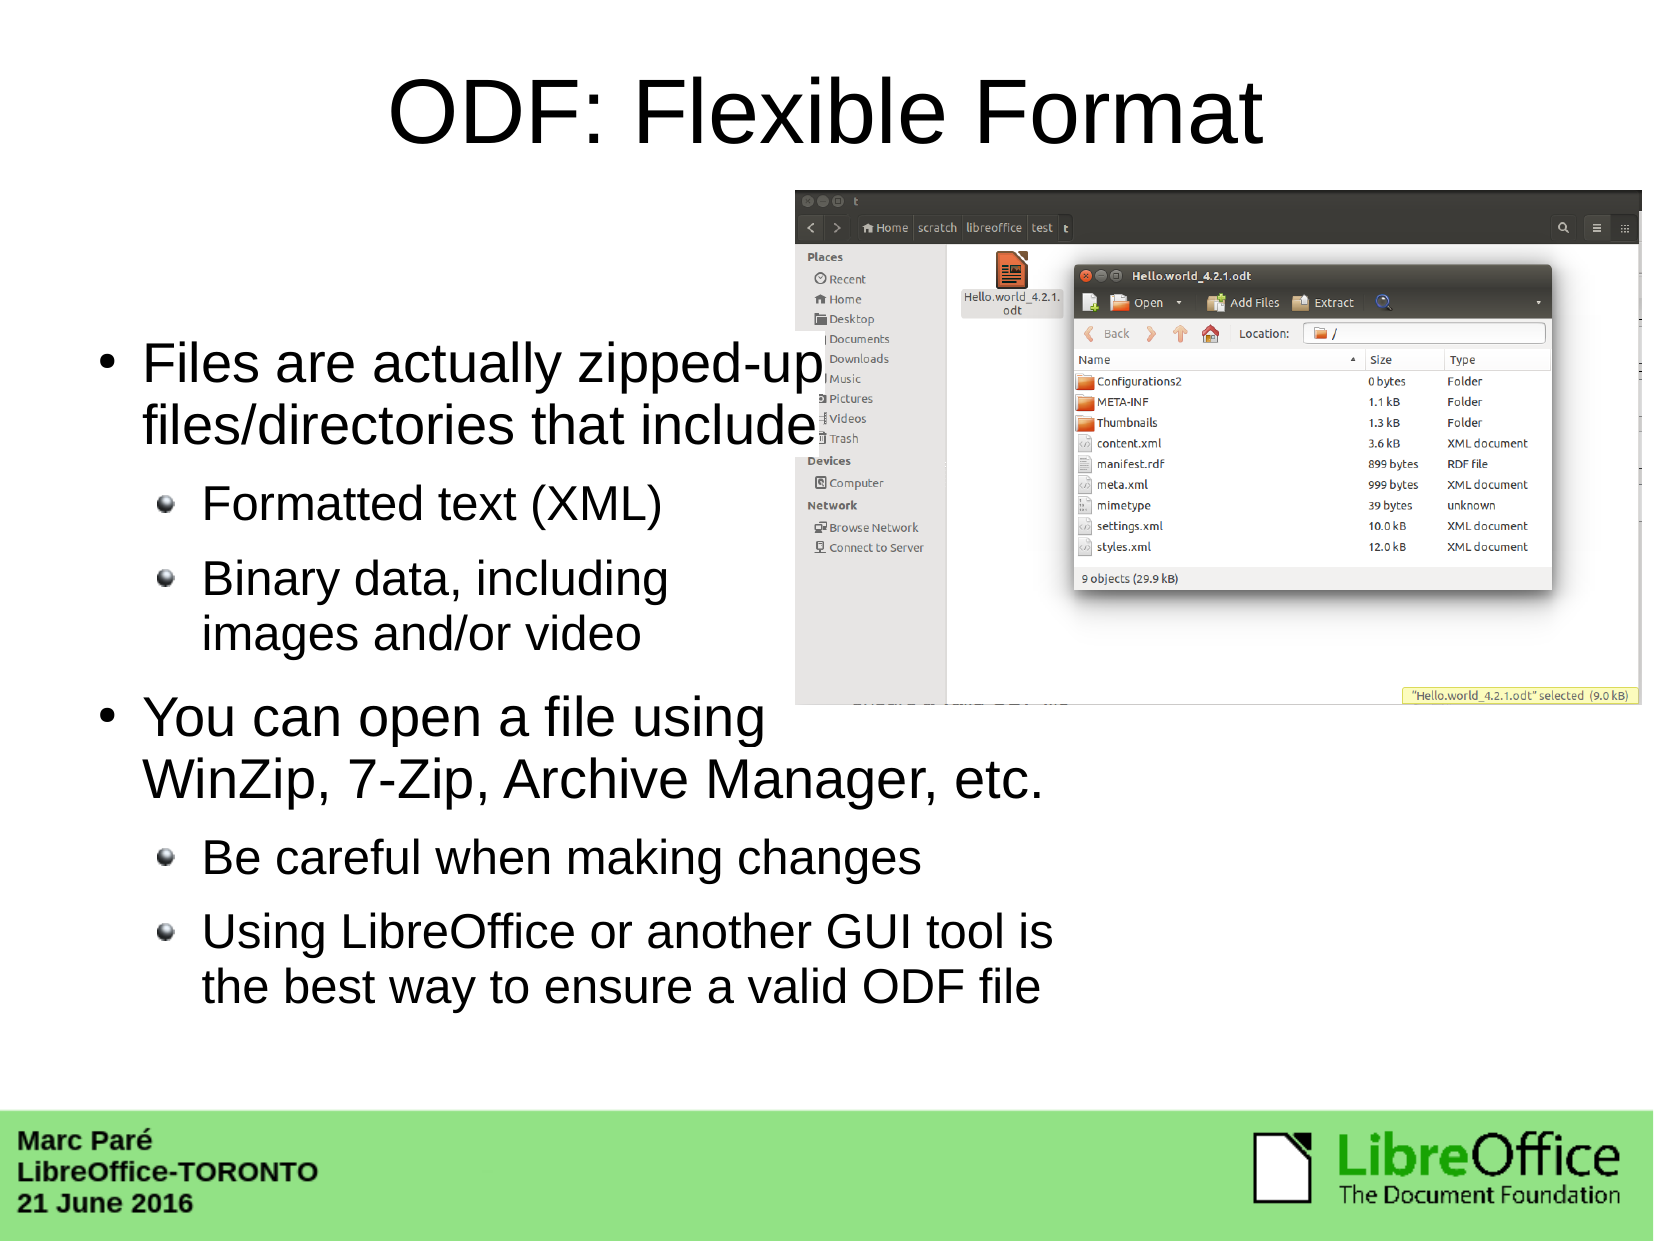

# ODF: Flexible Format
Files are actually zipped-up files/directories that include
Formatted text (XML)
Binary data, including
images and/or video
You can open a file using
WinZip, 7-Zip, Archive Manager, etc.
Be careful when making changes
Using LibreOffice or another GUI tool is the best way to ensure a valid ODF file